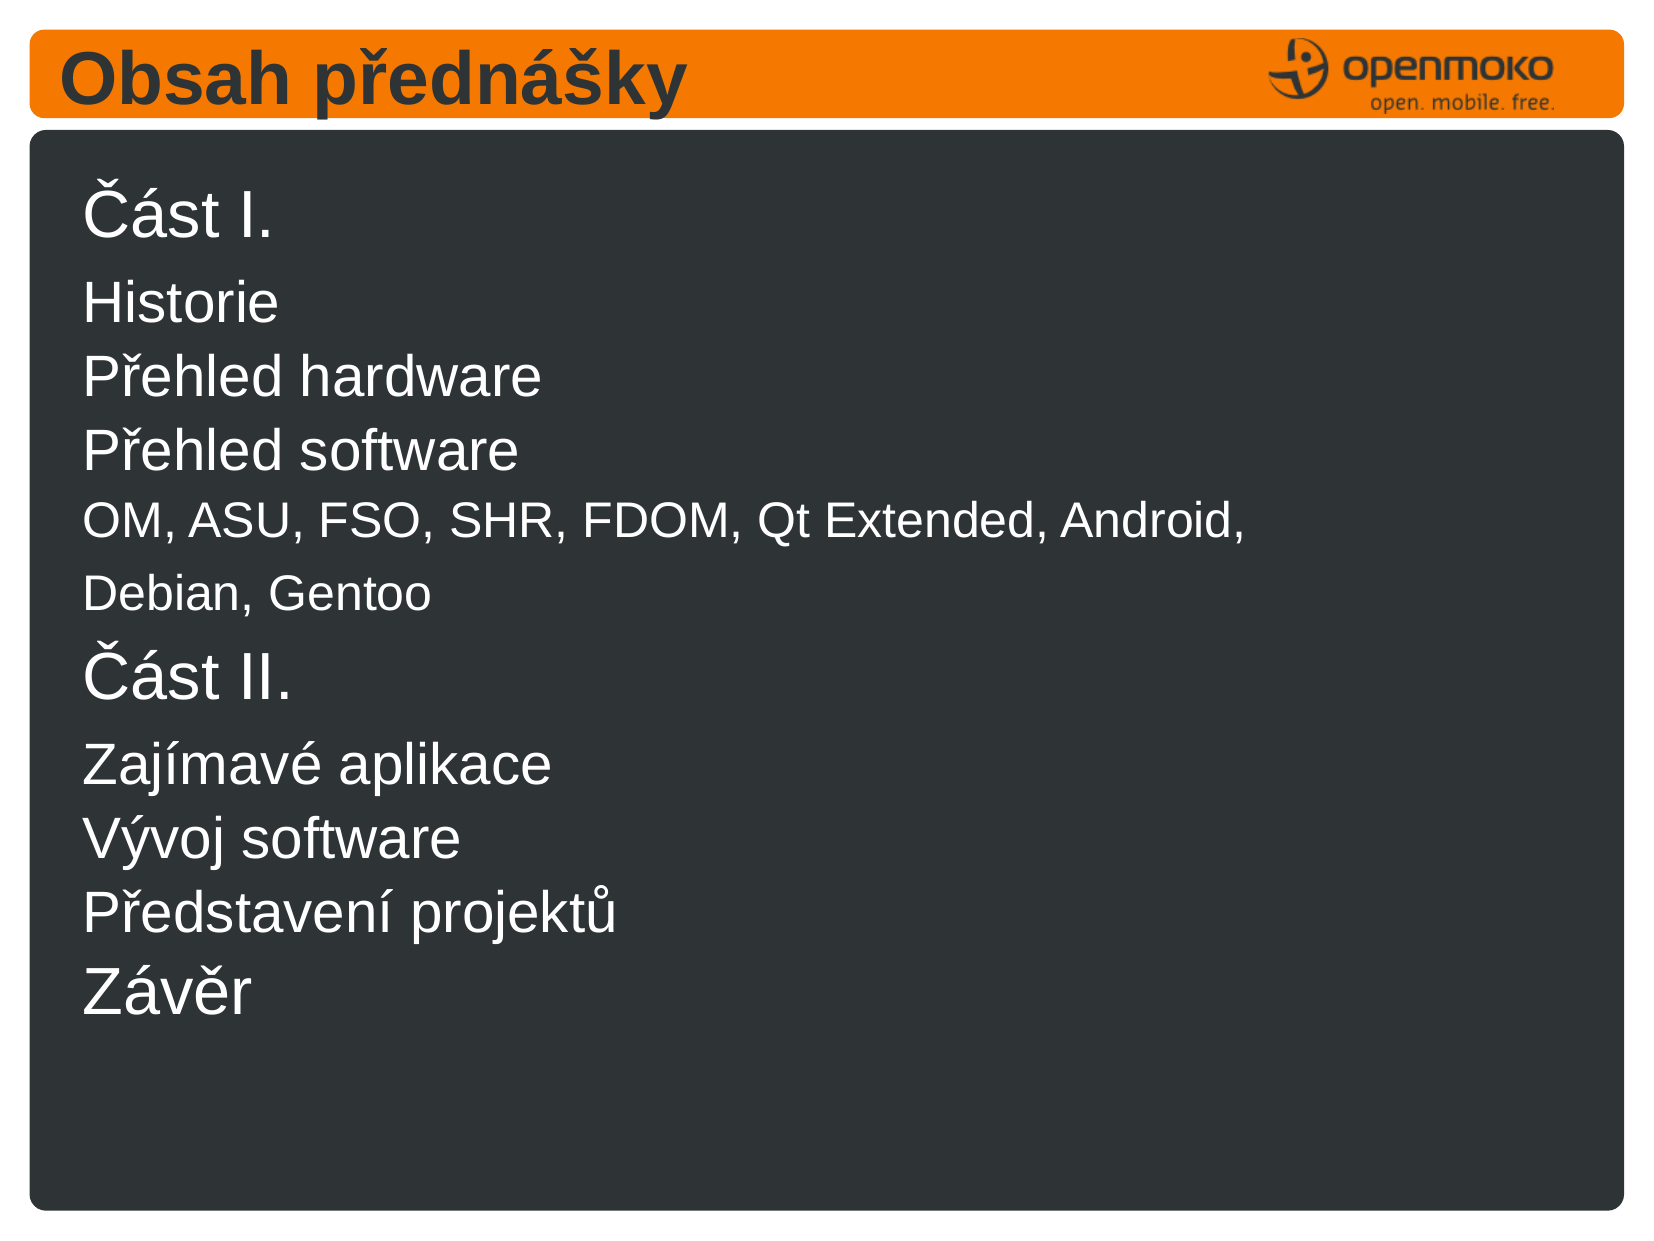

# Obsah přednášky
Část I.
Historie
Přehled hardware
Přehled software
OM, ASU, FSO, SHR, FDOM, Qt Extended, Android,
Debian, Gentoo
Část II.
Zajímavé aplikace
Vývoj software
Představení projektů
Závěr